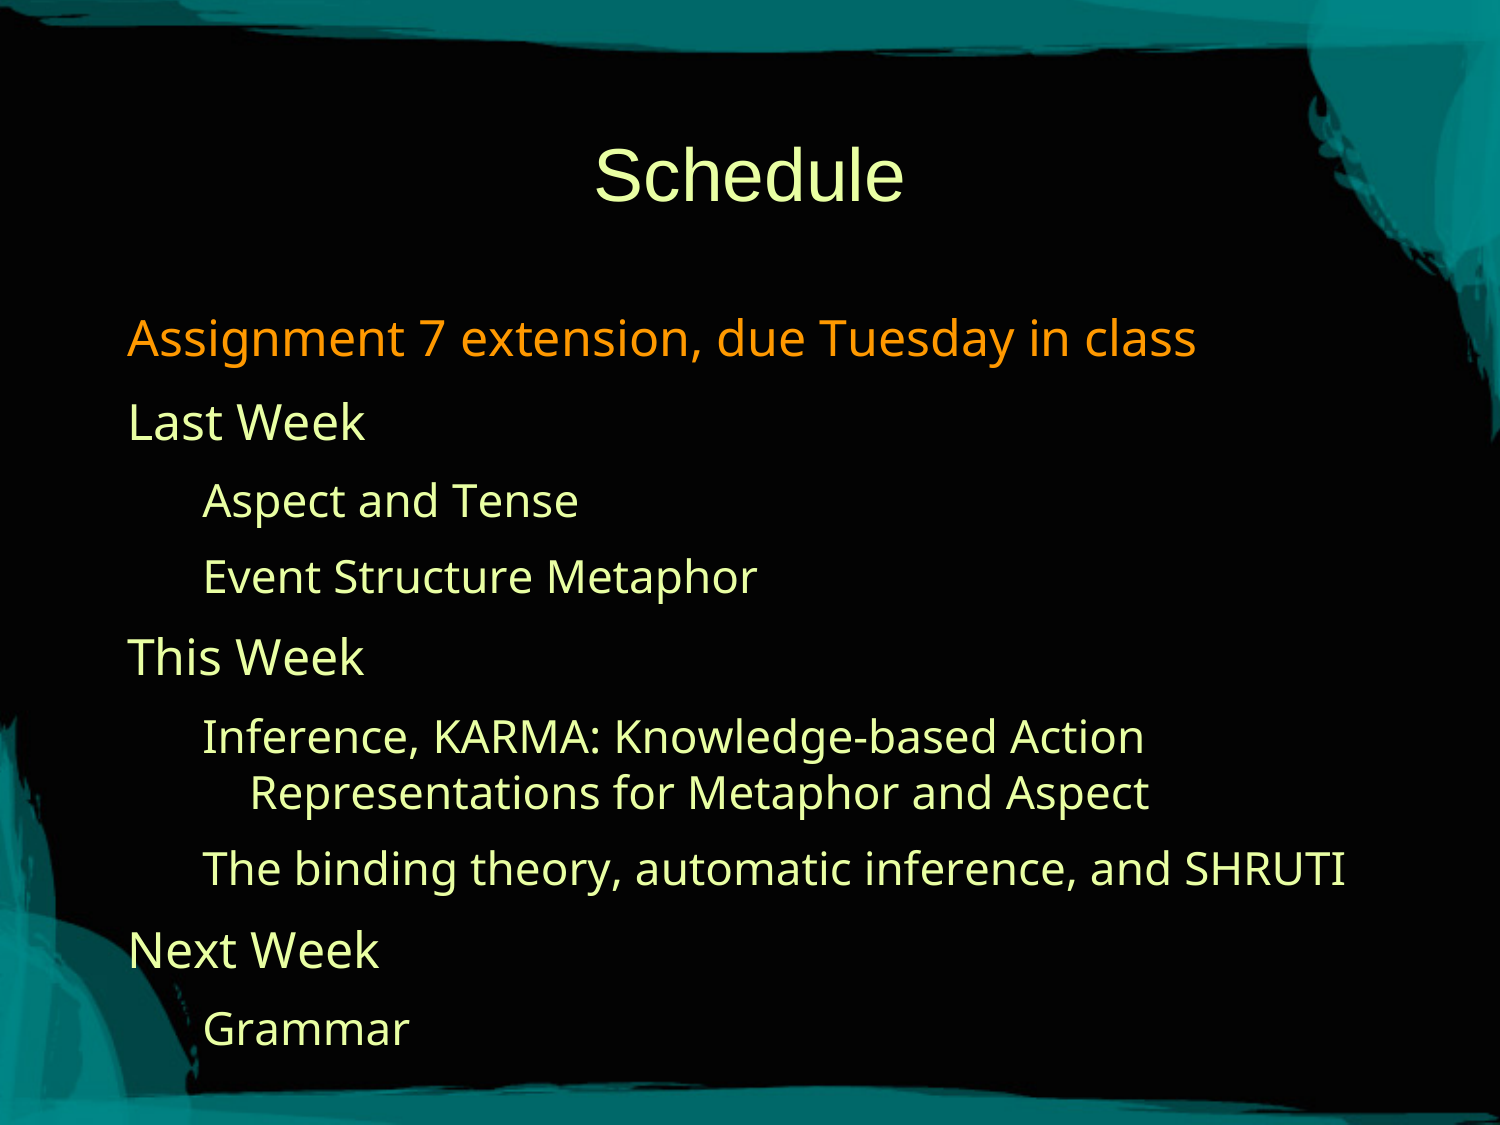

# Schedule
Assignment 7 extension, due Tuesday in class
Last Week
Aspect and Tense
Event Structure Metaphor
This Week
Inference, KARMA: Knowledge-based Action Representations for Metaphor and Aspect
The binding theory, automatic inference, and SHRUTI
Next Week
Grammar